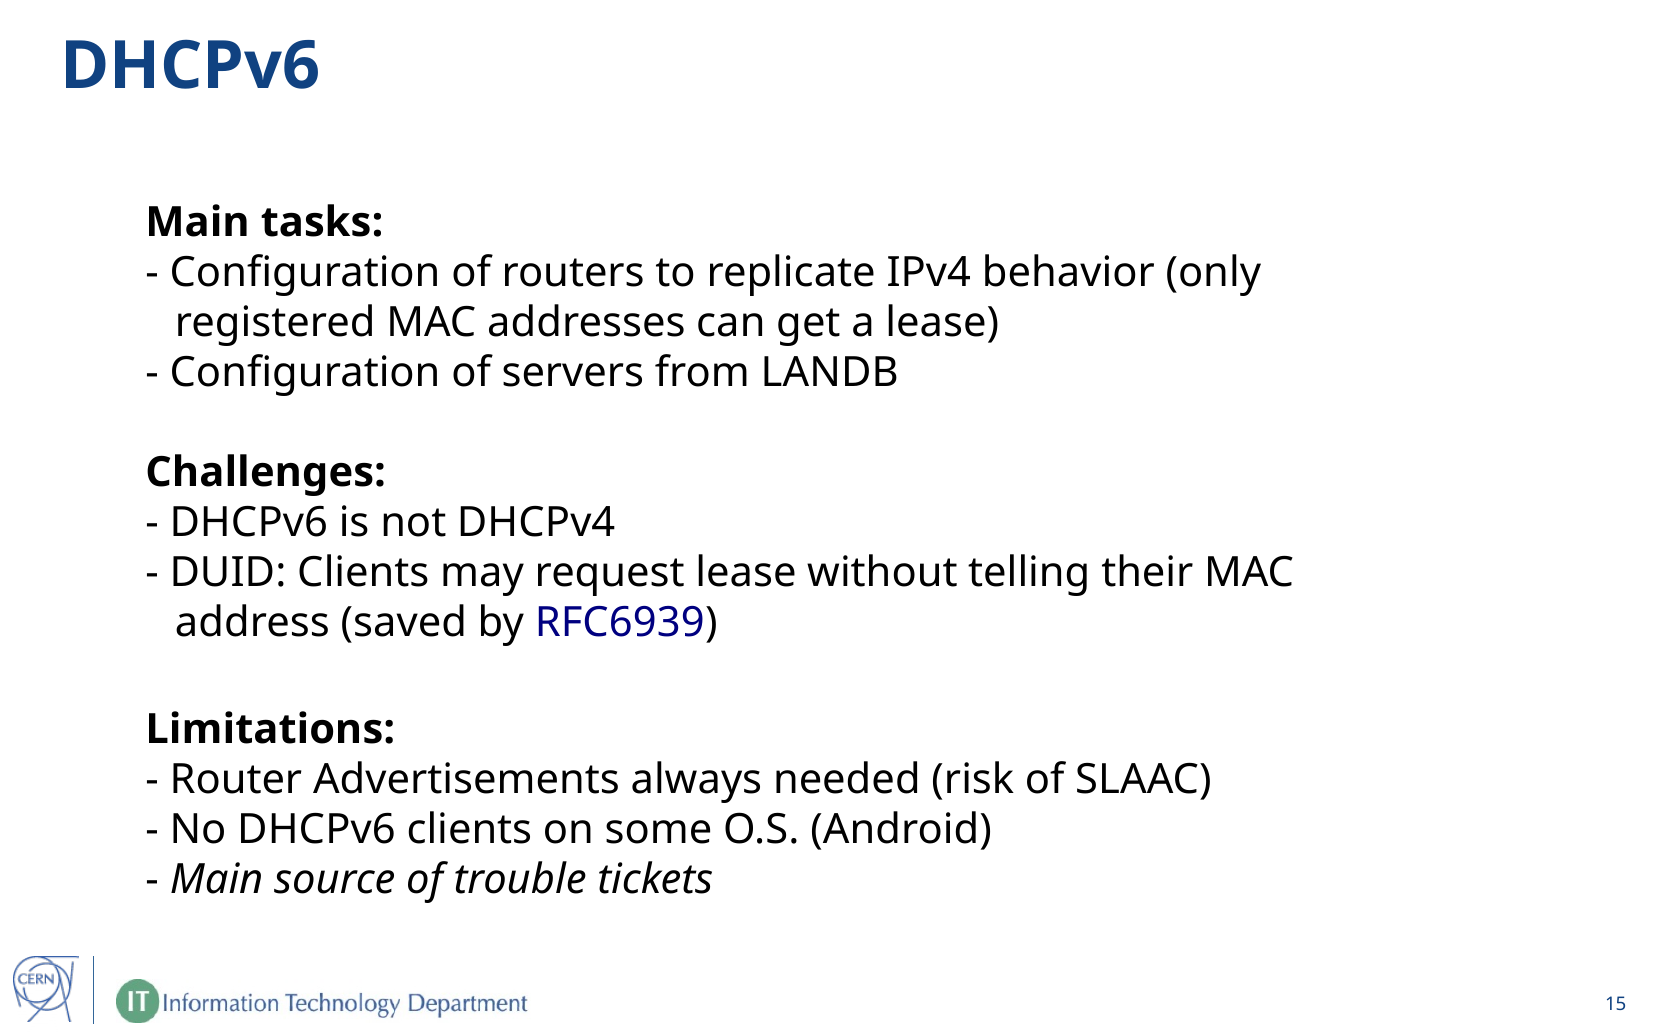

# DHCPv6
Main tasks:
- Configuration of routers to replicate IPv4 behavior (only registered MAC addresses can get a lease)
- Configuration of servers from LANDB
Challenges:
- DHCPv6 is not DHCPv4
- DUID: Clients may request lease without telling their MAC address (saved by RFC6939)
Limitations:
- Router Advertisements always needed (risk of SLAAC)
- No DHCPv6 clients on some O.S. (Android)
- Main source of trouble tickets